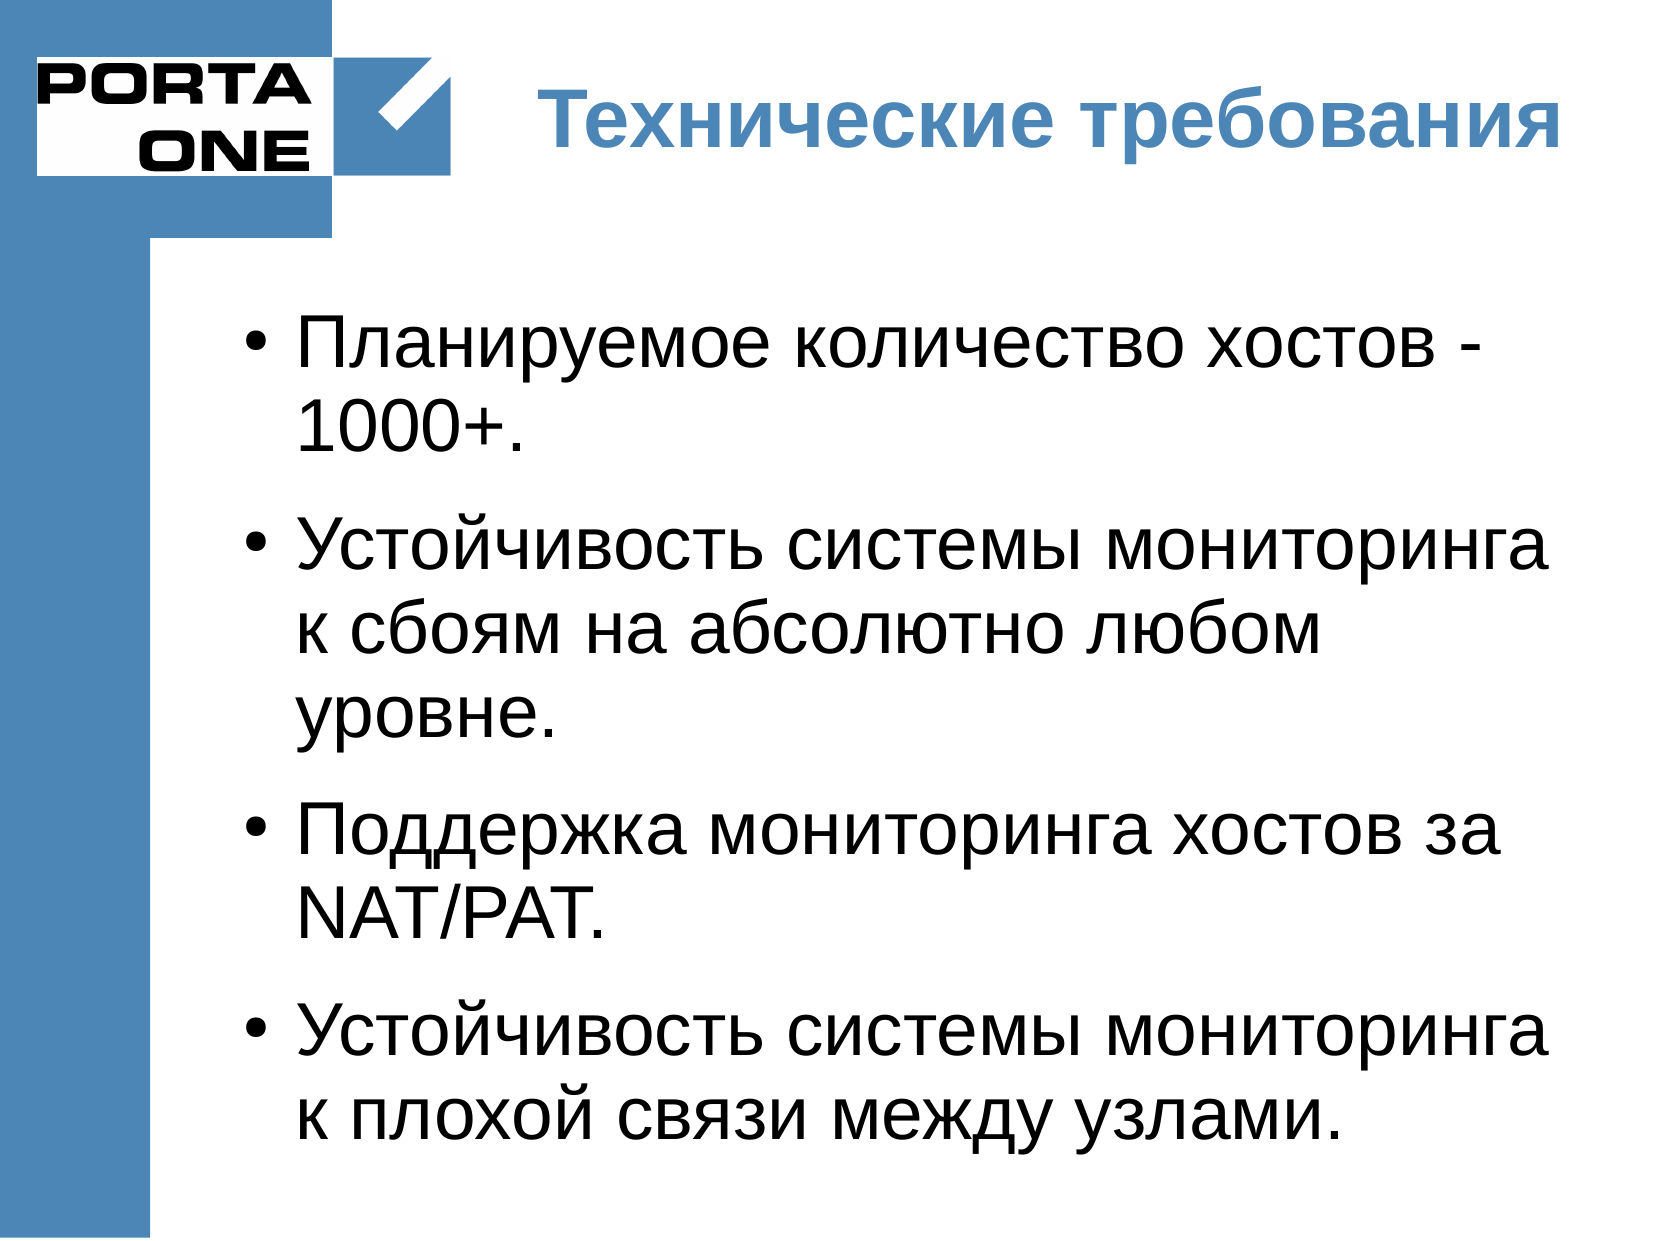

Технические требования
# Планируемое количество хостов - 1000+.
Устойчивость системы мониторинга к сбоям на абсолютно любом уровне.
Поддержка мониторинга хостов за NAT/PAT.
Устойчивость системы мониторинга к плохой связи между узлами.